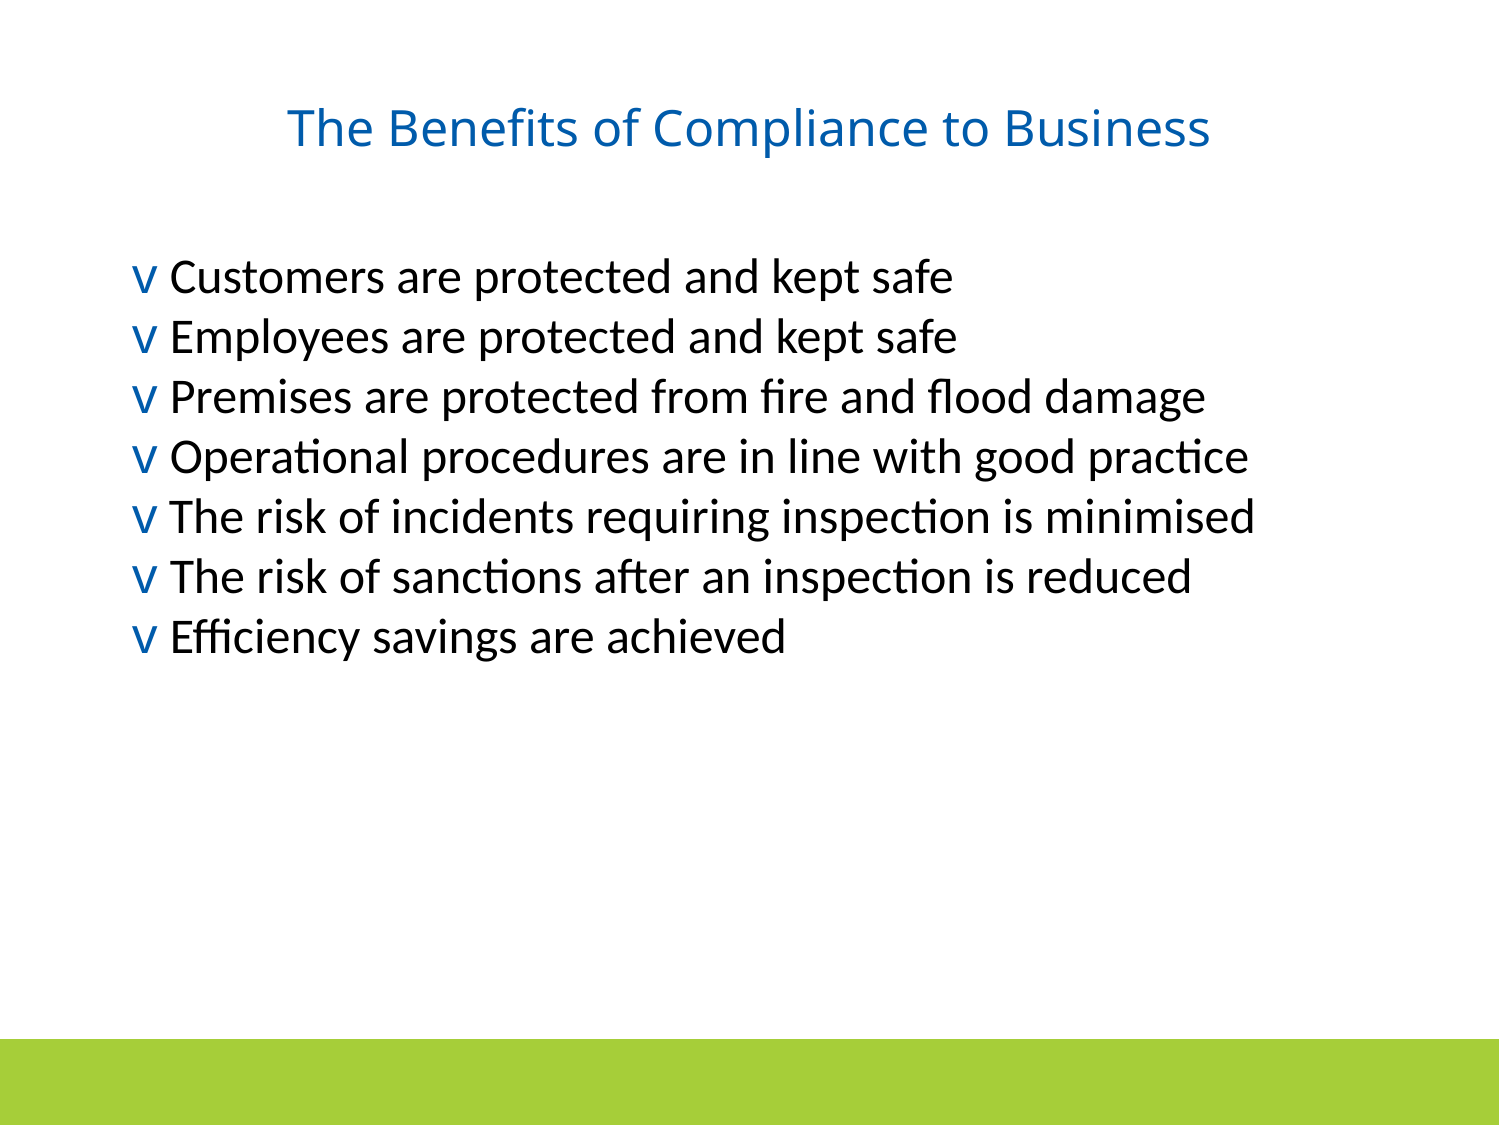

The Benefits of Compliance to Business
v Customers are protected and kept safe
v Employees are protected and kept safe
v Premises are protected from fire and flood damage
v Operational procedures are in line with good practice
v The risk of incidents requiring inspection is minimised
v The risk of sanctions after an inspection is reduced
v Efficiency savings are achieved